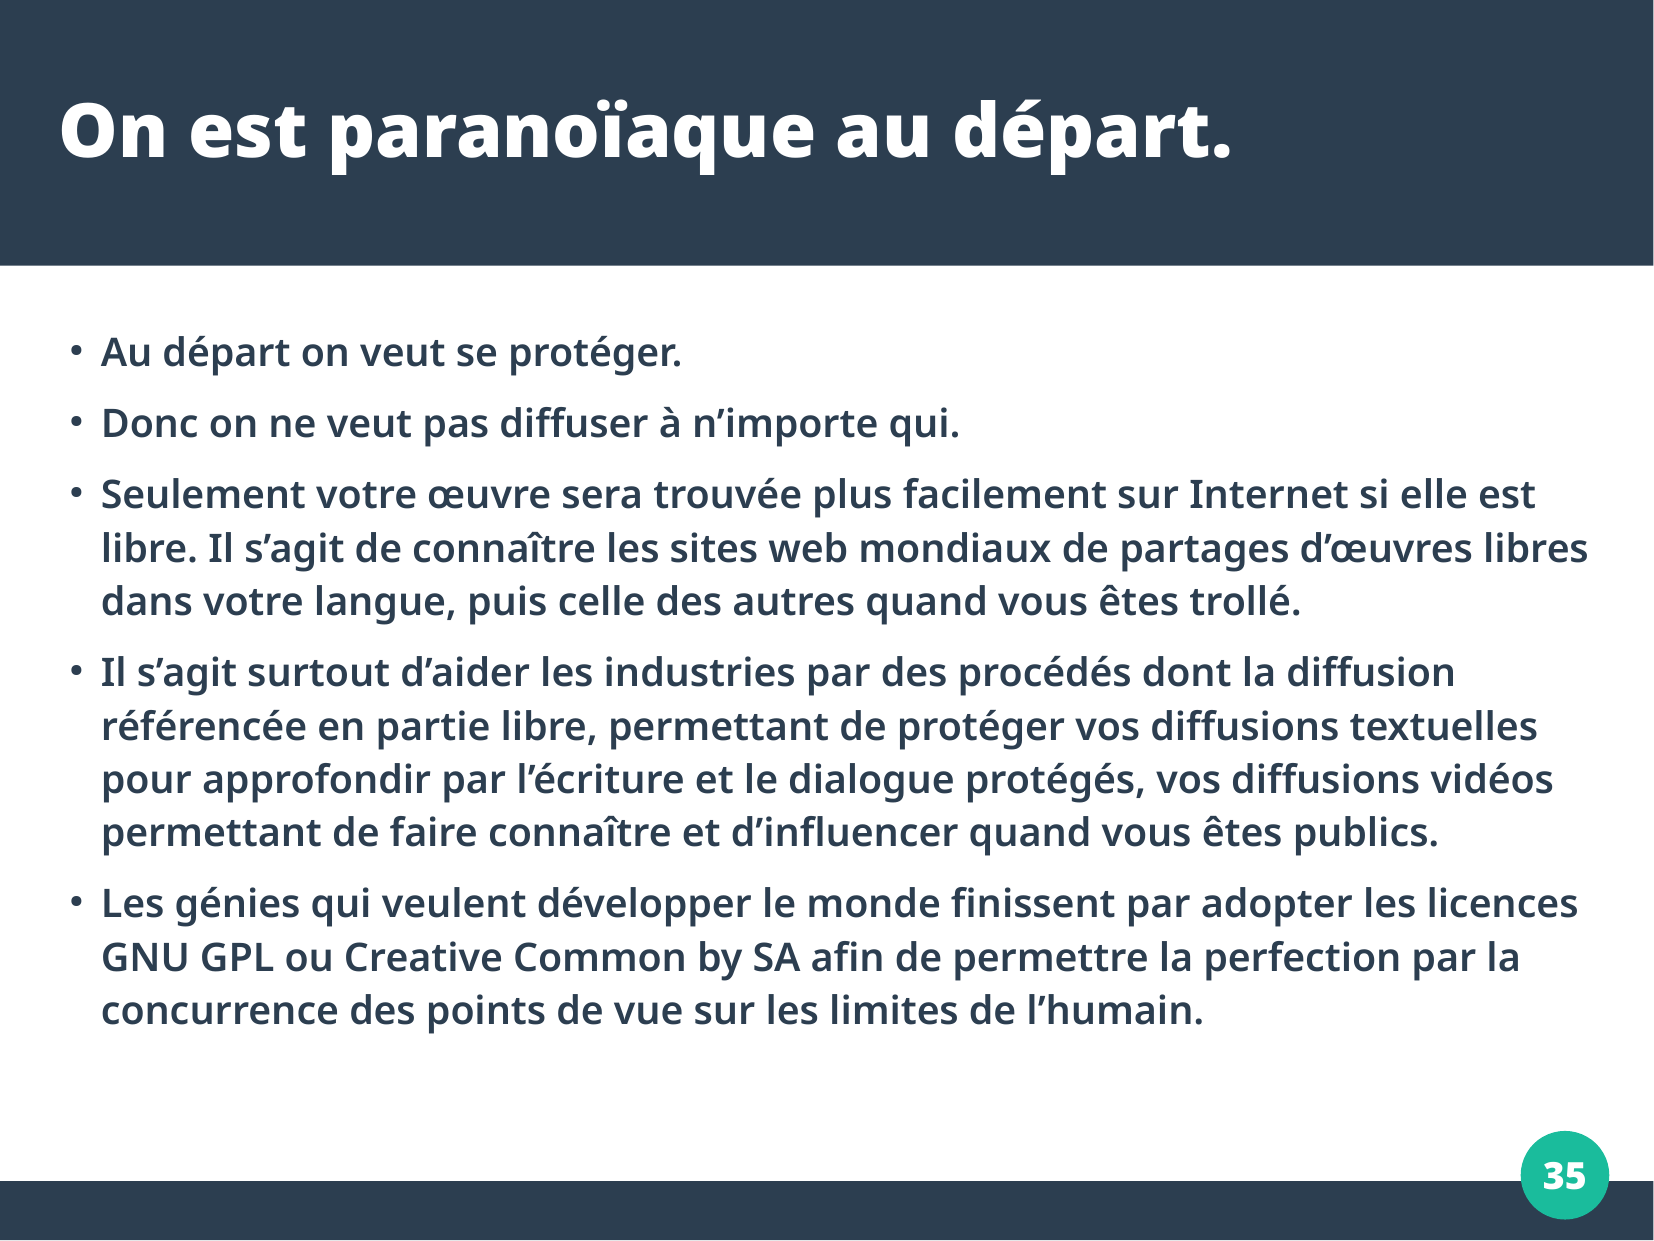

# On est paranoïaque au départ.
Au départ on veut se protéger.
Donc on ne veut pas diffuser à n’importe qui.
Seulement votre œuvre sera trouvée plus facilement sur Internet si elle est libre. Il s’agit de connaître les sites web mondiaux de partages d’œuvres libres dans votre langue, puis celle des autres quand vous êtes trollé.
Il s’agit surtout d’aider les industries par des procédés dont la diffusion référencée en partie libre, permettant de protéger vos diffusions textuelles pour approfondir par l’écriture et le dialogue protégés, vos diffusions vidéos permettant de faire connaître et d’influencer quand vous êtes publics.
Les génies qui veulent développer le monde finissent par adopter les licences GNU GPL ou Creative Common by SA afin de permettre la perfection par la concurrence des points de vue sur les limites de l’humain.
35